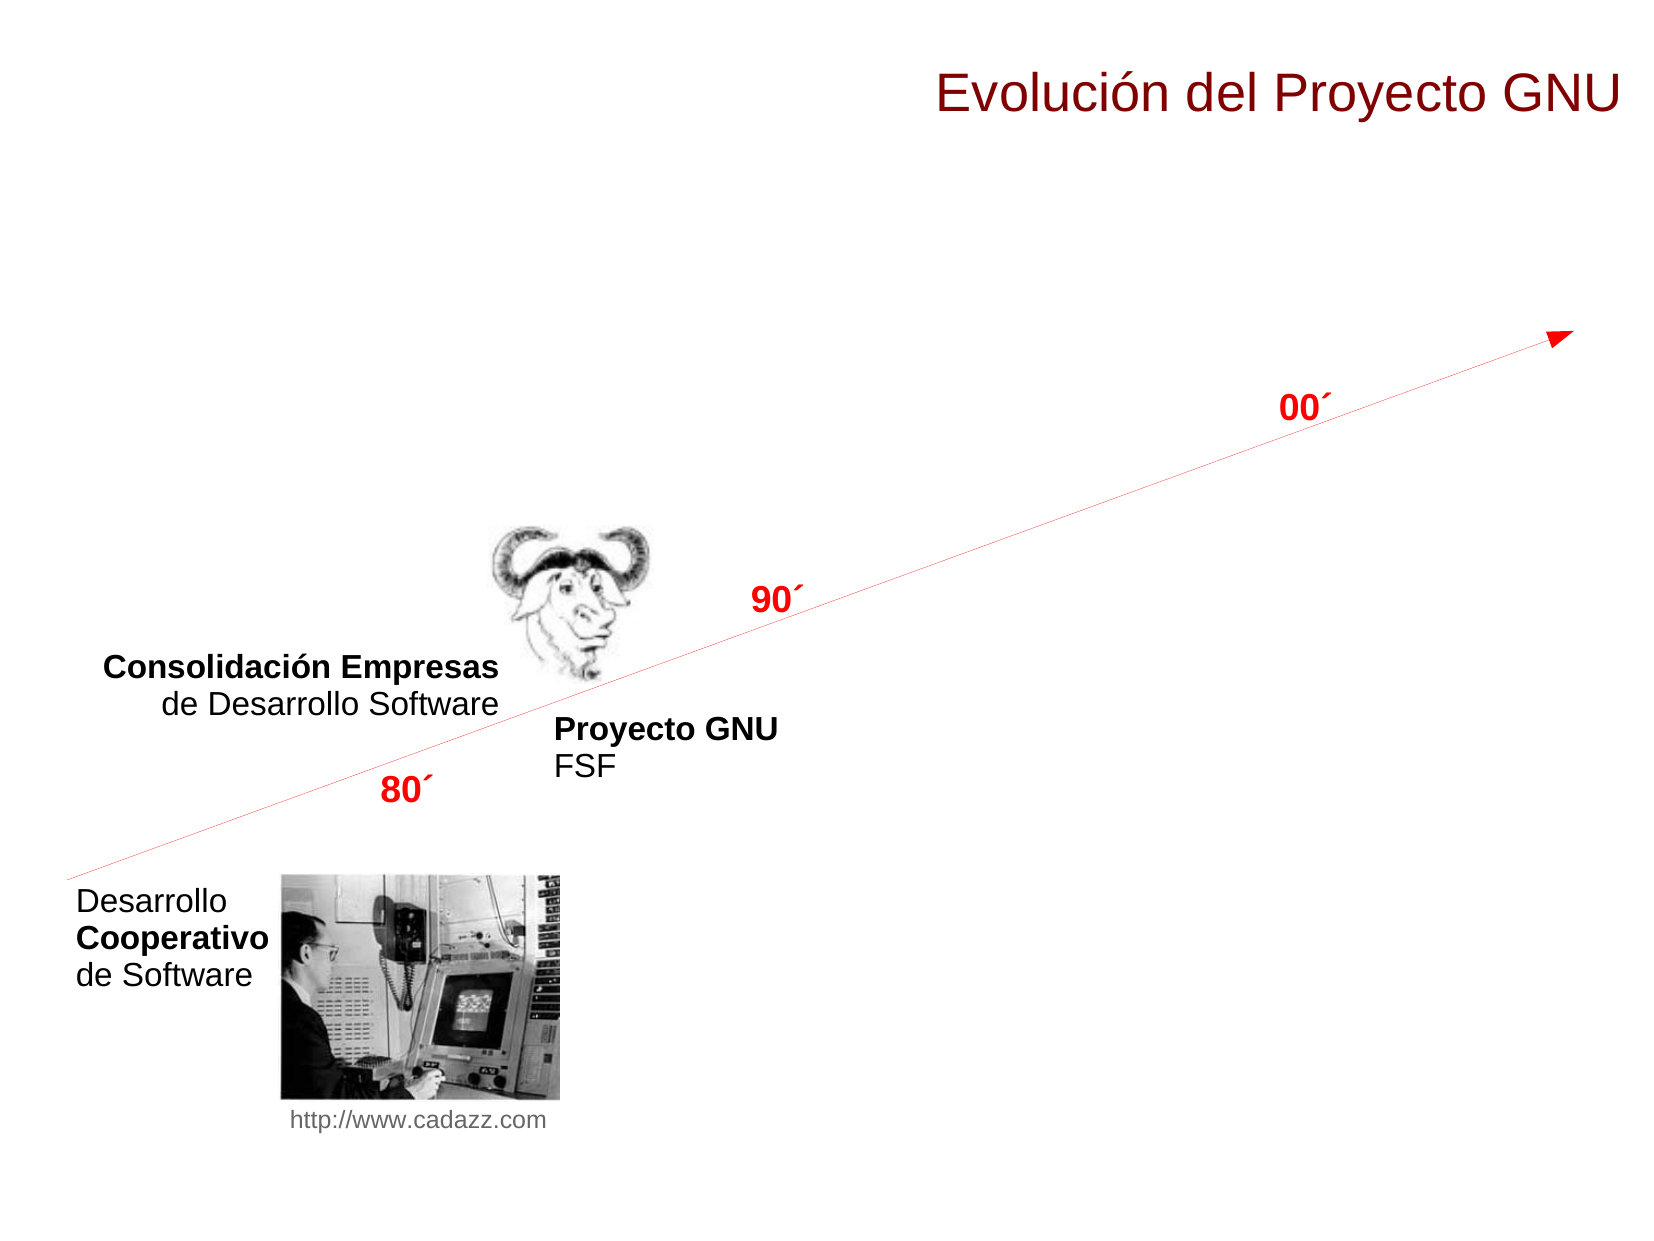

# Evolución del Proyecto GNU
00´
90´
Consolidación Empresas
de Desarrollo Software
Proyecto GNU
FSF
80´
Desarrollo
Cooperativo
de Software
http://www.cadazz.com